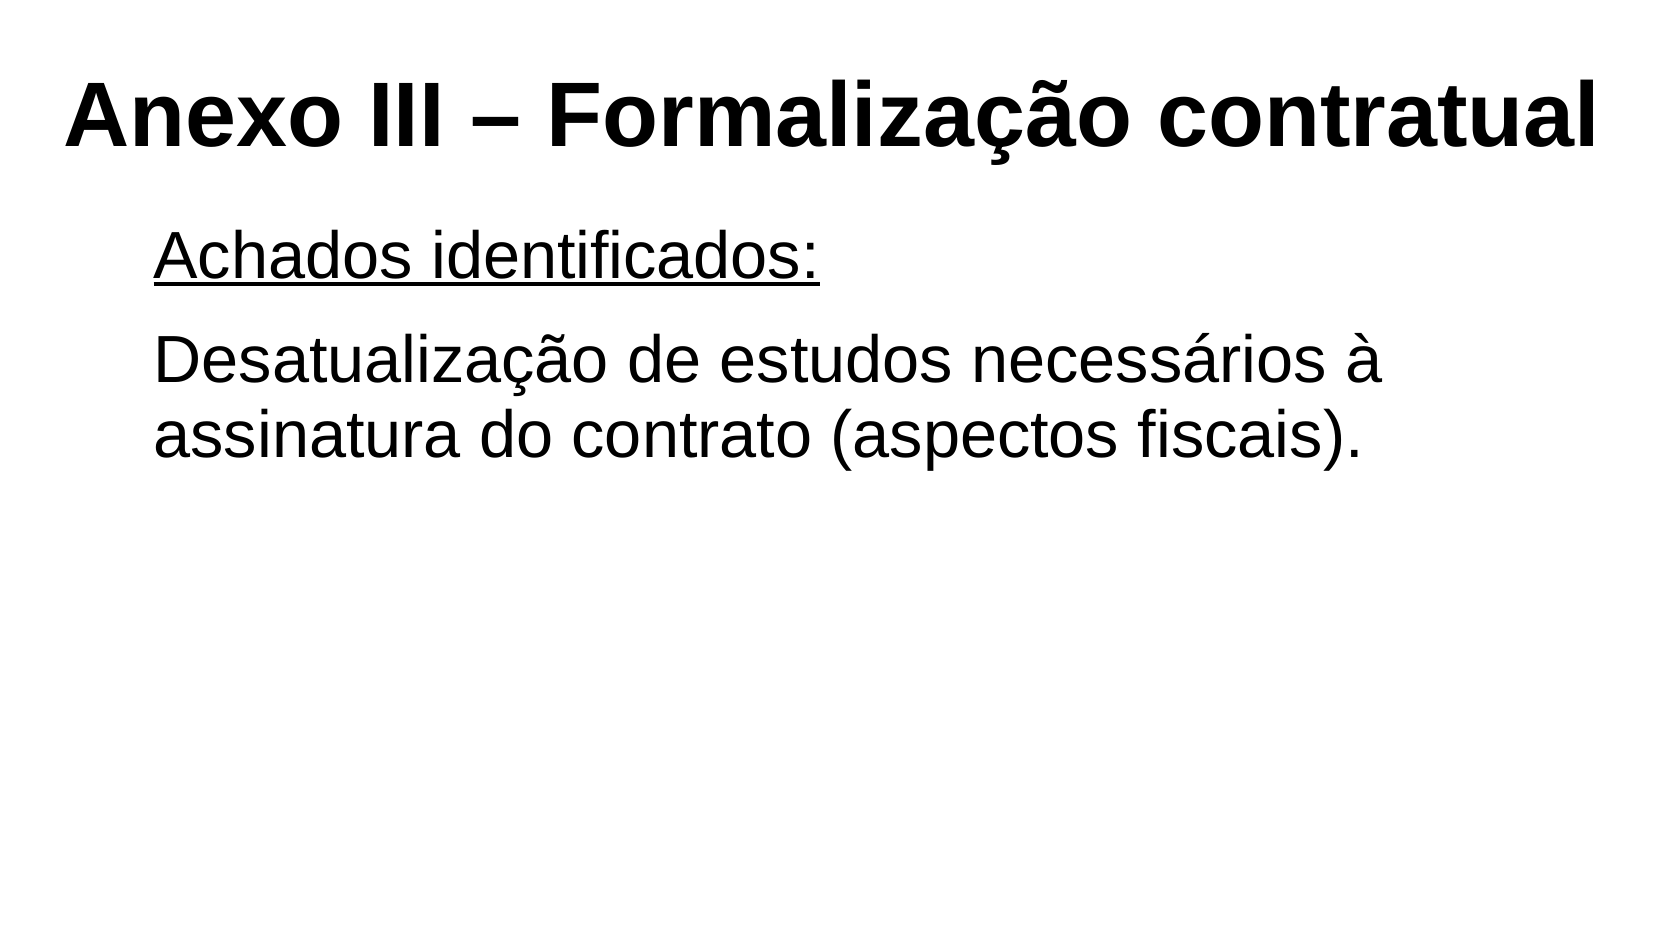

Anexo III – Formalização contratual
# Achados identificados:
Desatualização de estudos necessários à assinatura do contrato (aspectos fiscais).